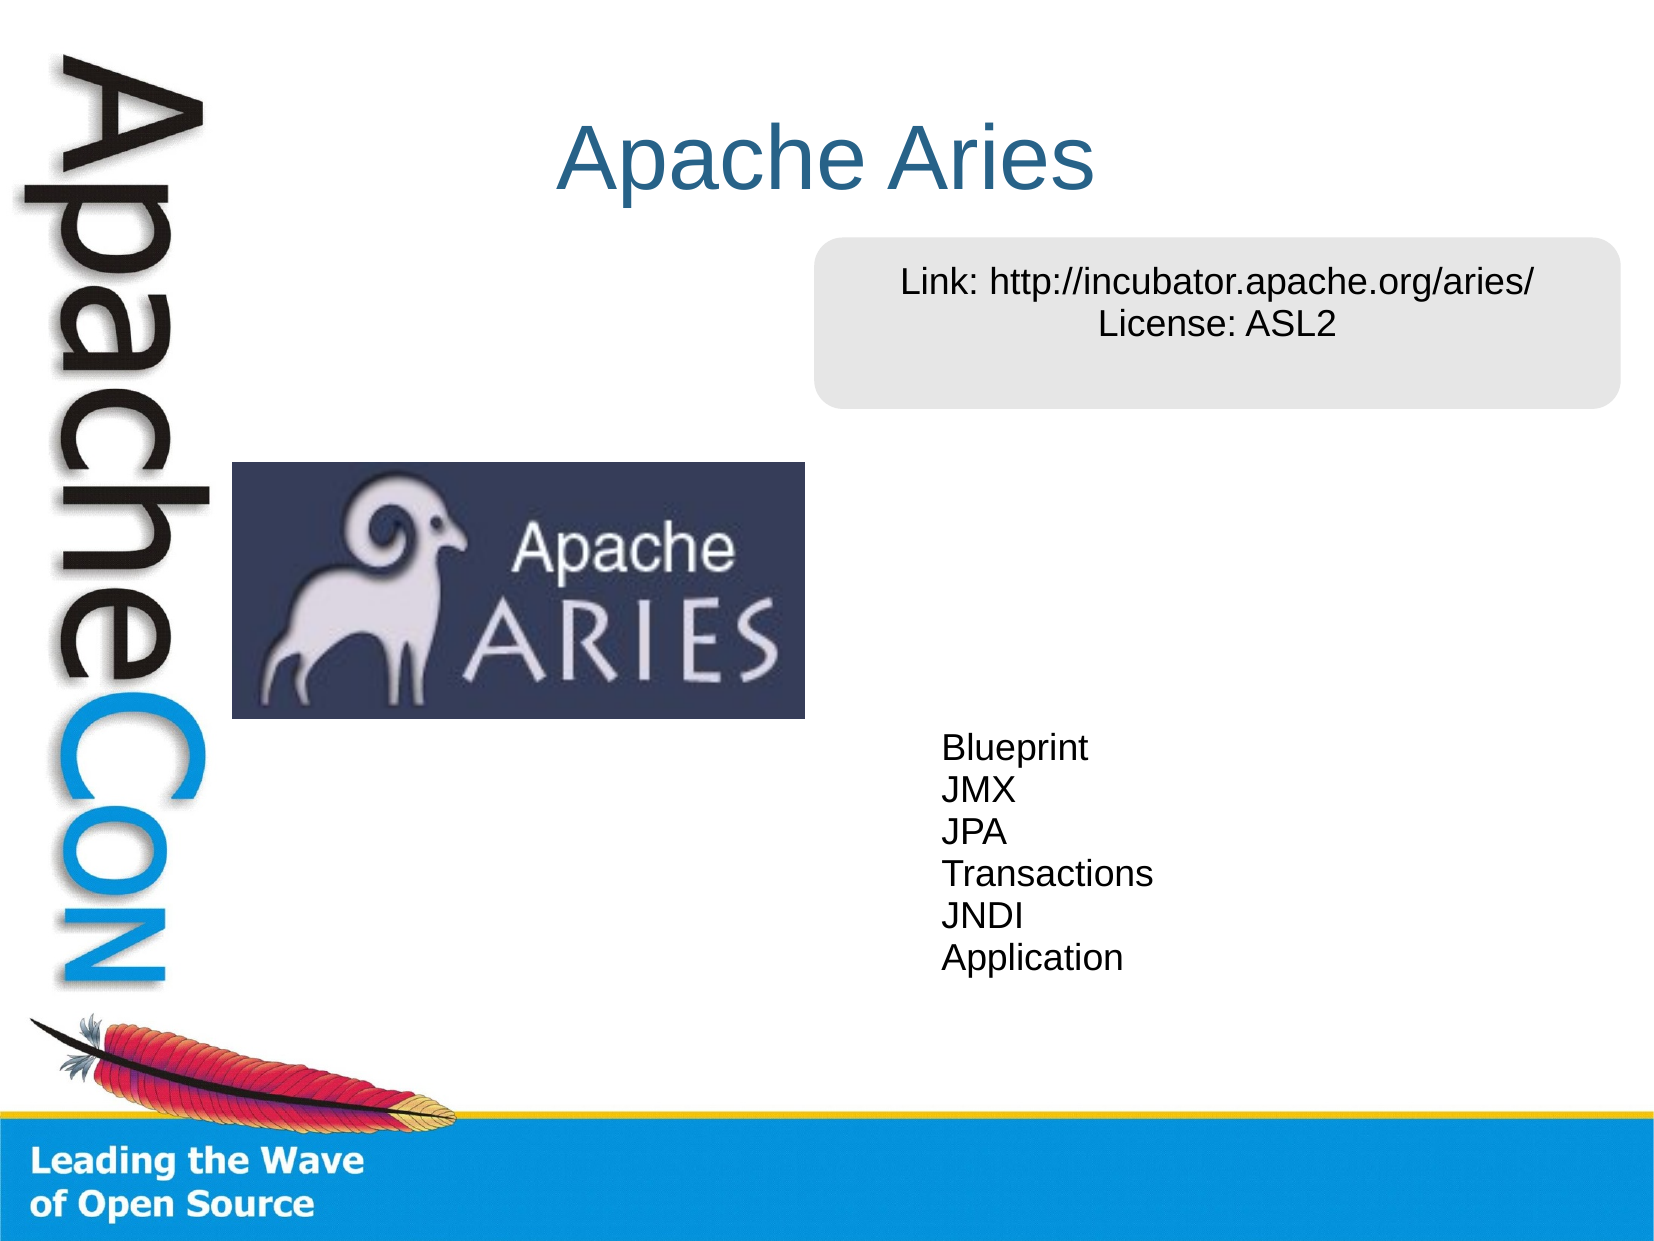

# Apache Aries
Link: http://incubator.apache.org/aries/
License: ASL2
Blueprint
JMX
JPA
Transactions
JNDI
Application